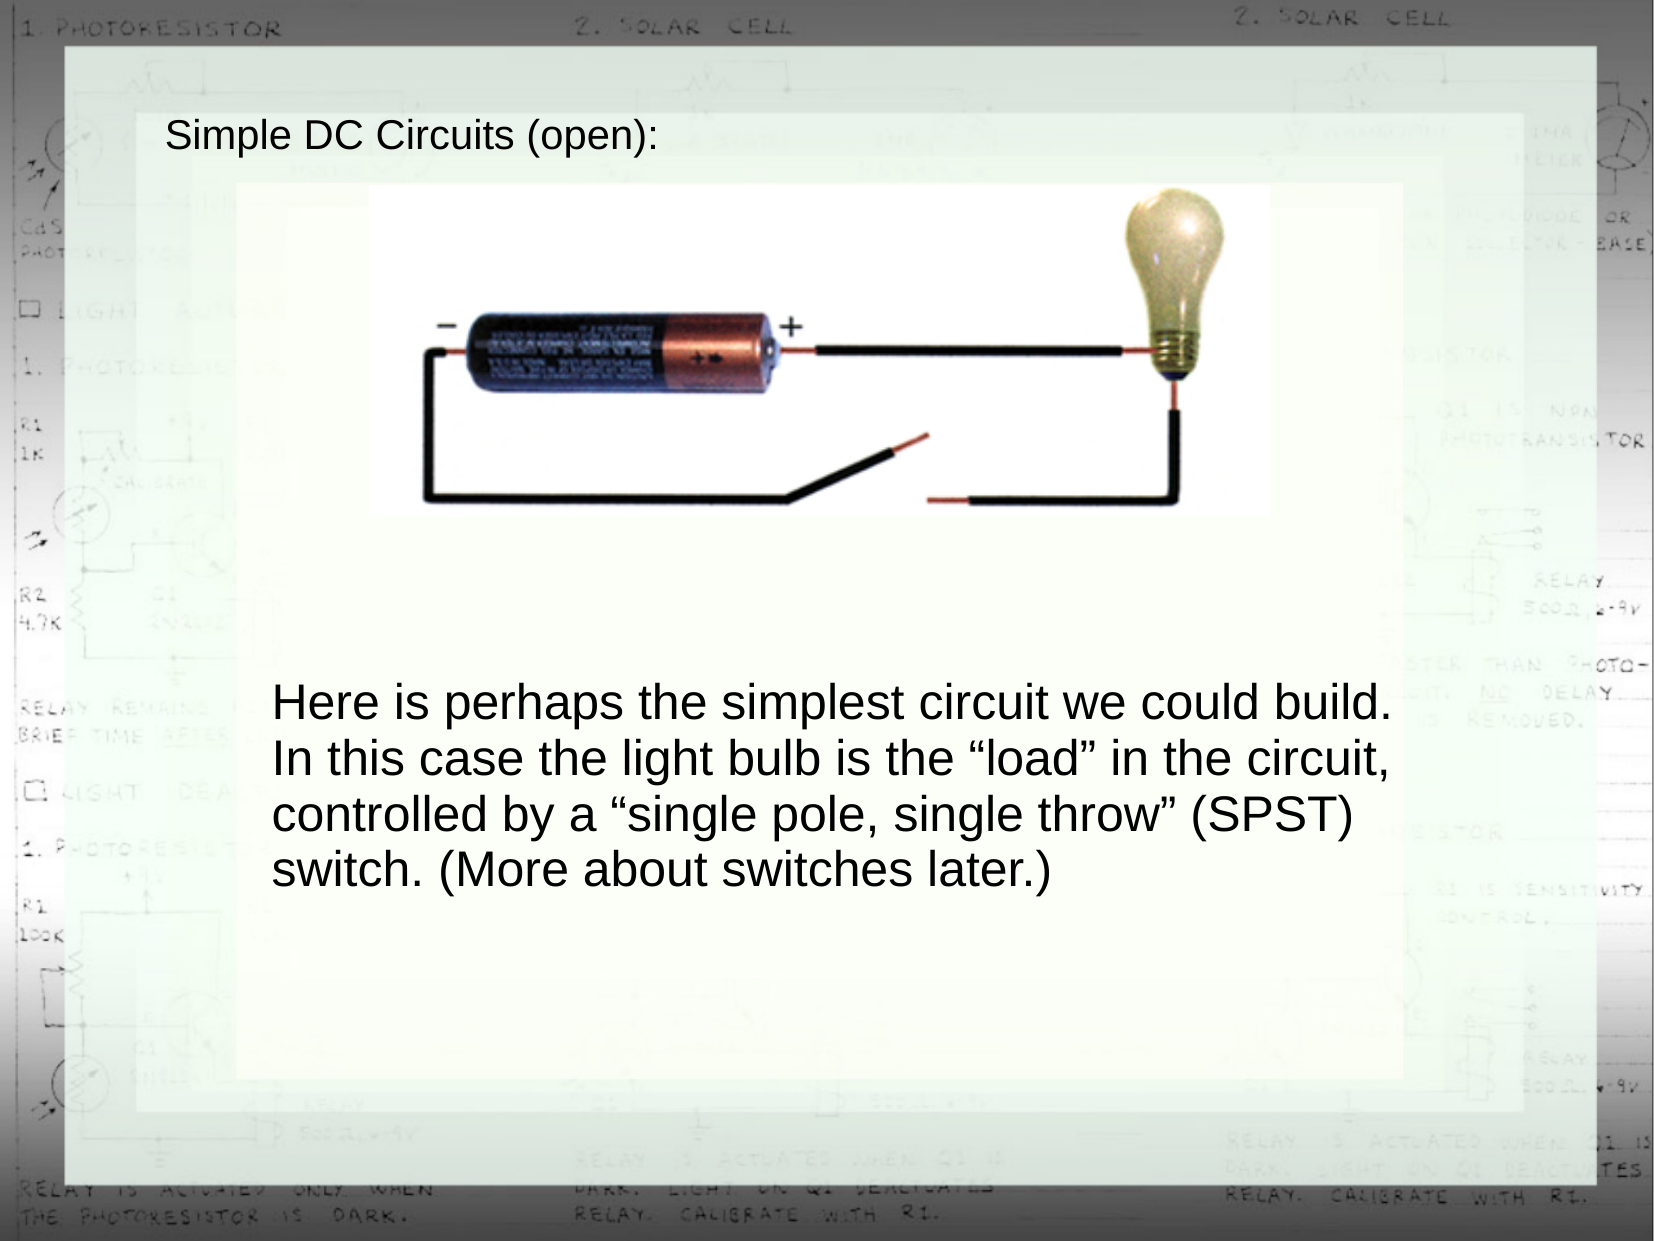

Simple DC Circuits (open):
Here is perhaps the simplest circuit we could build. In this case the light bulb is the “load” in the circuit, controlled by a “single pole, single throw” (SPST) switch. (More about switches later.)